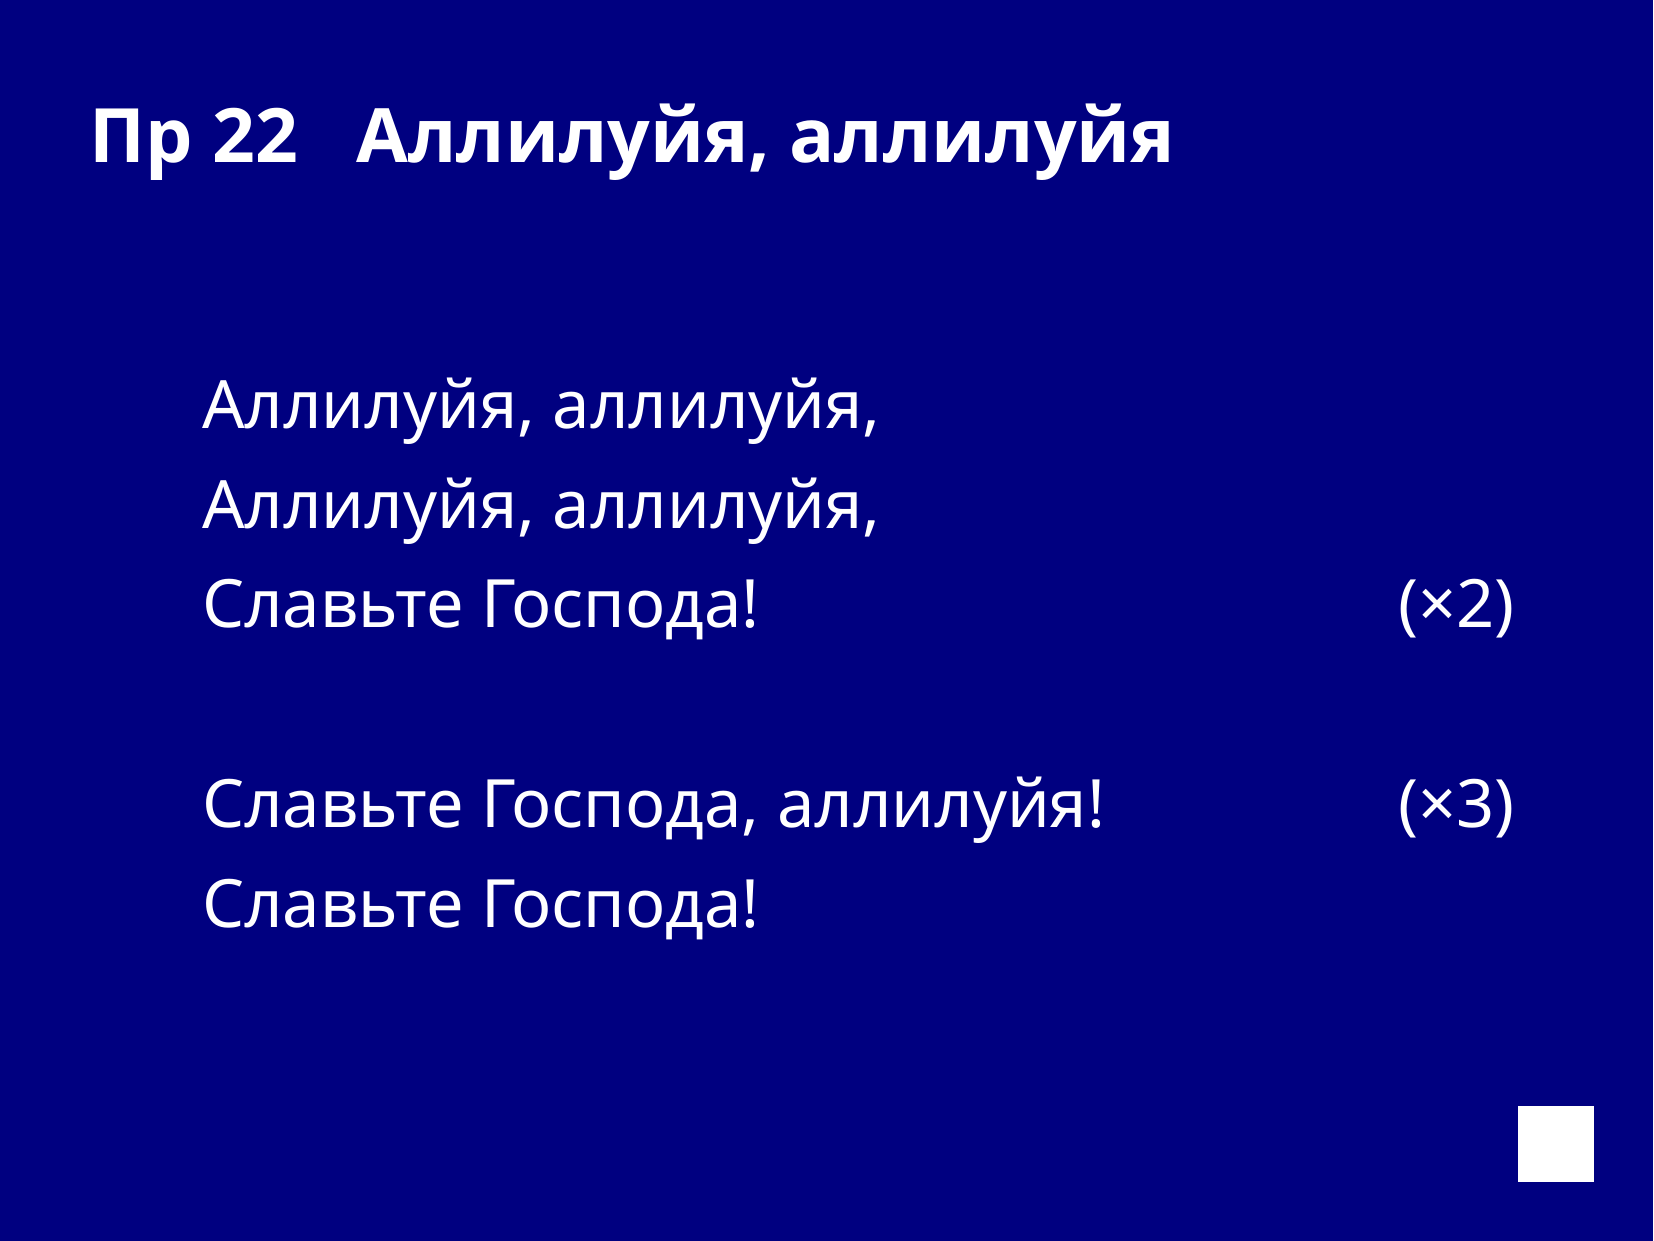

Пр 22 Аллилуйя, аллилуйя
	Аллилуйя, аллилуйя,
	Аллилуйя, аллилуйя,
	Славьте Господа!	(×2)
	Славьте Господа, аллилуйя!	(×3)
	Славьте Господа!